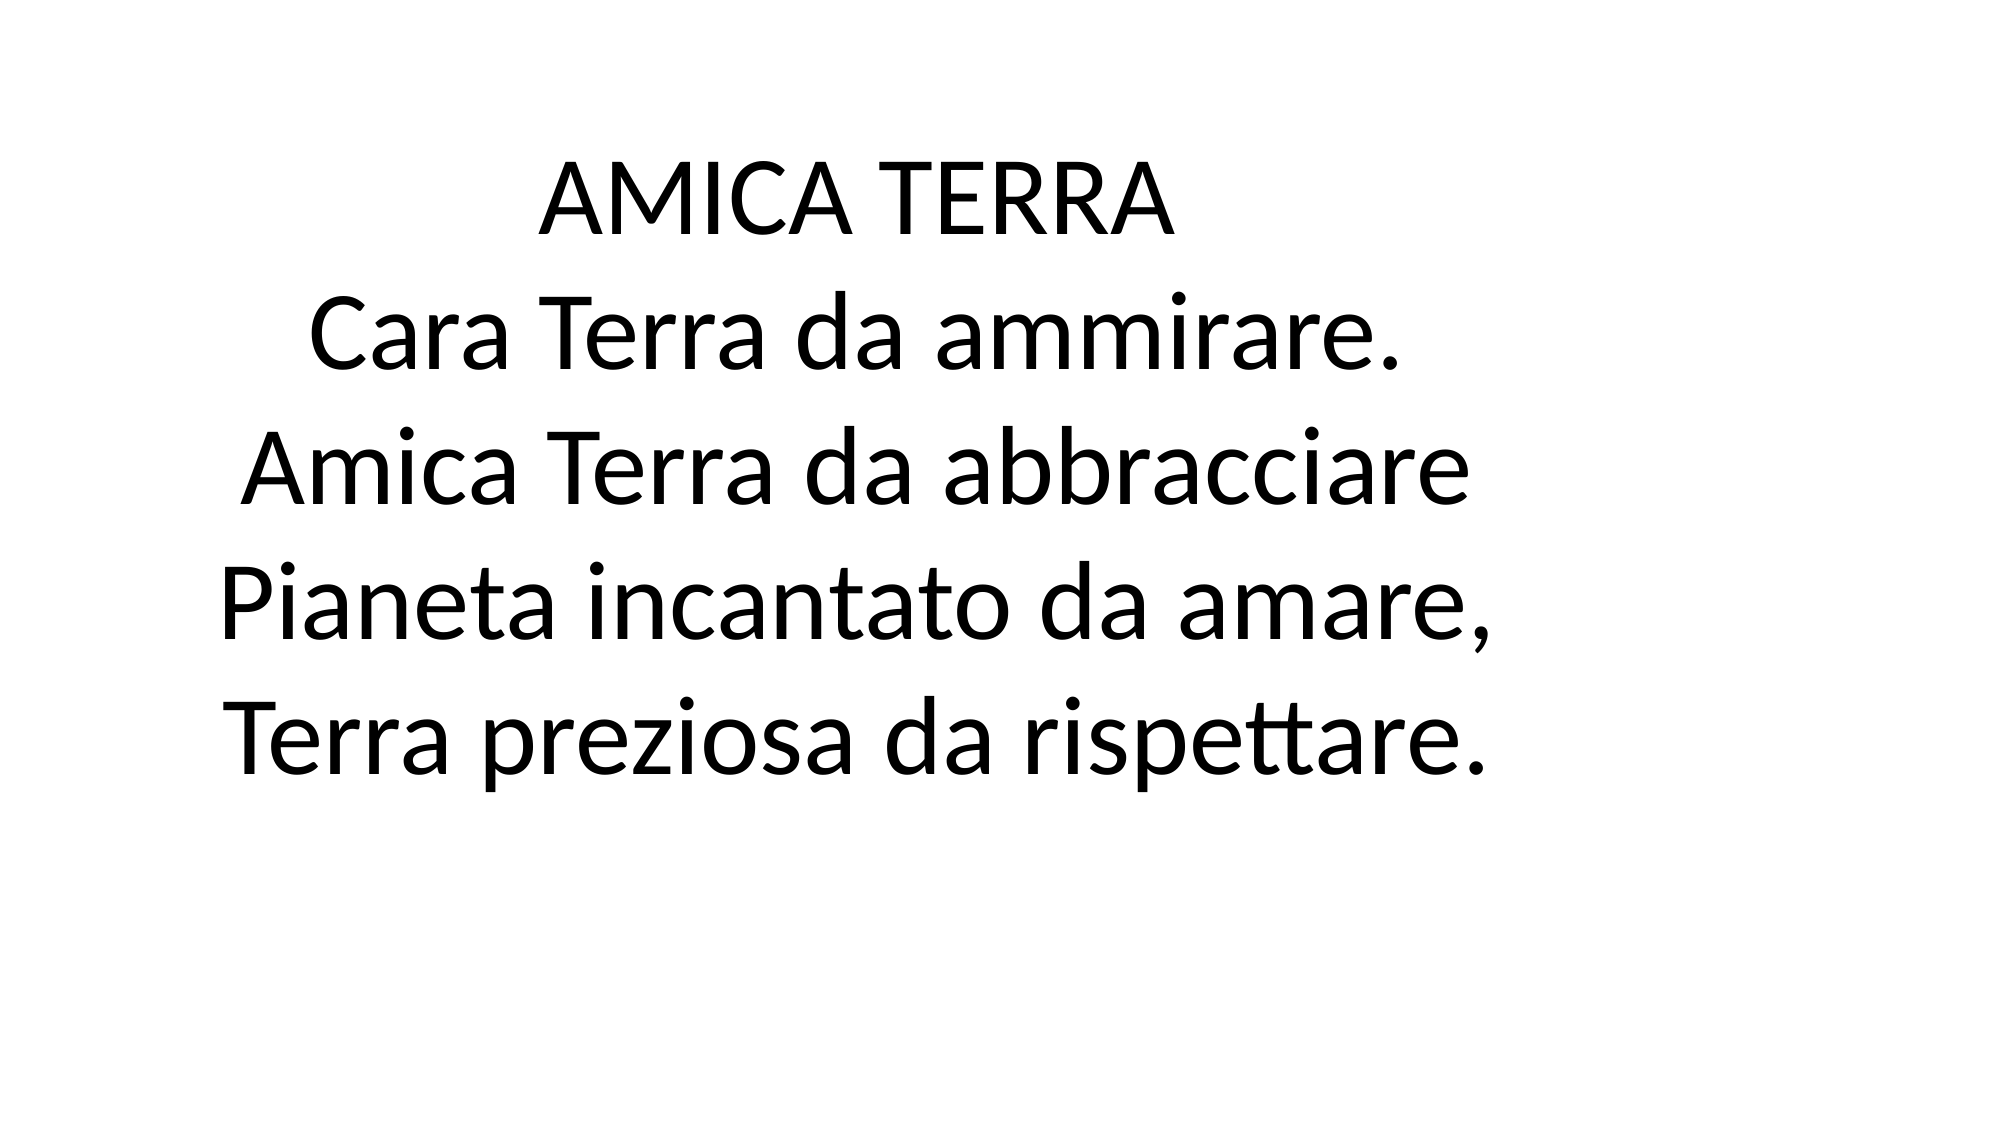

AMICA TERRA
Cara Terra da ammirare.
Amica Terra da abbracciare
Pianeta incantato da amare,
Terra preziosa da rispettare.